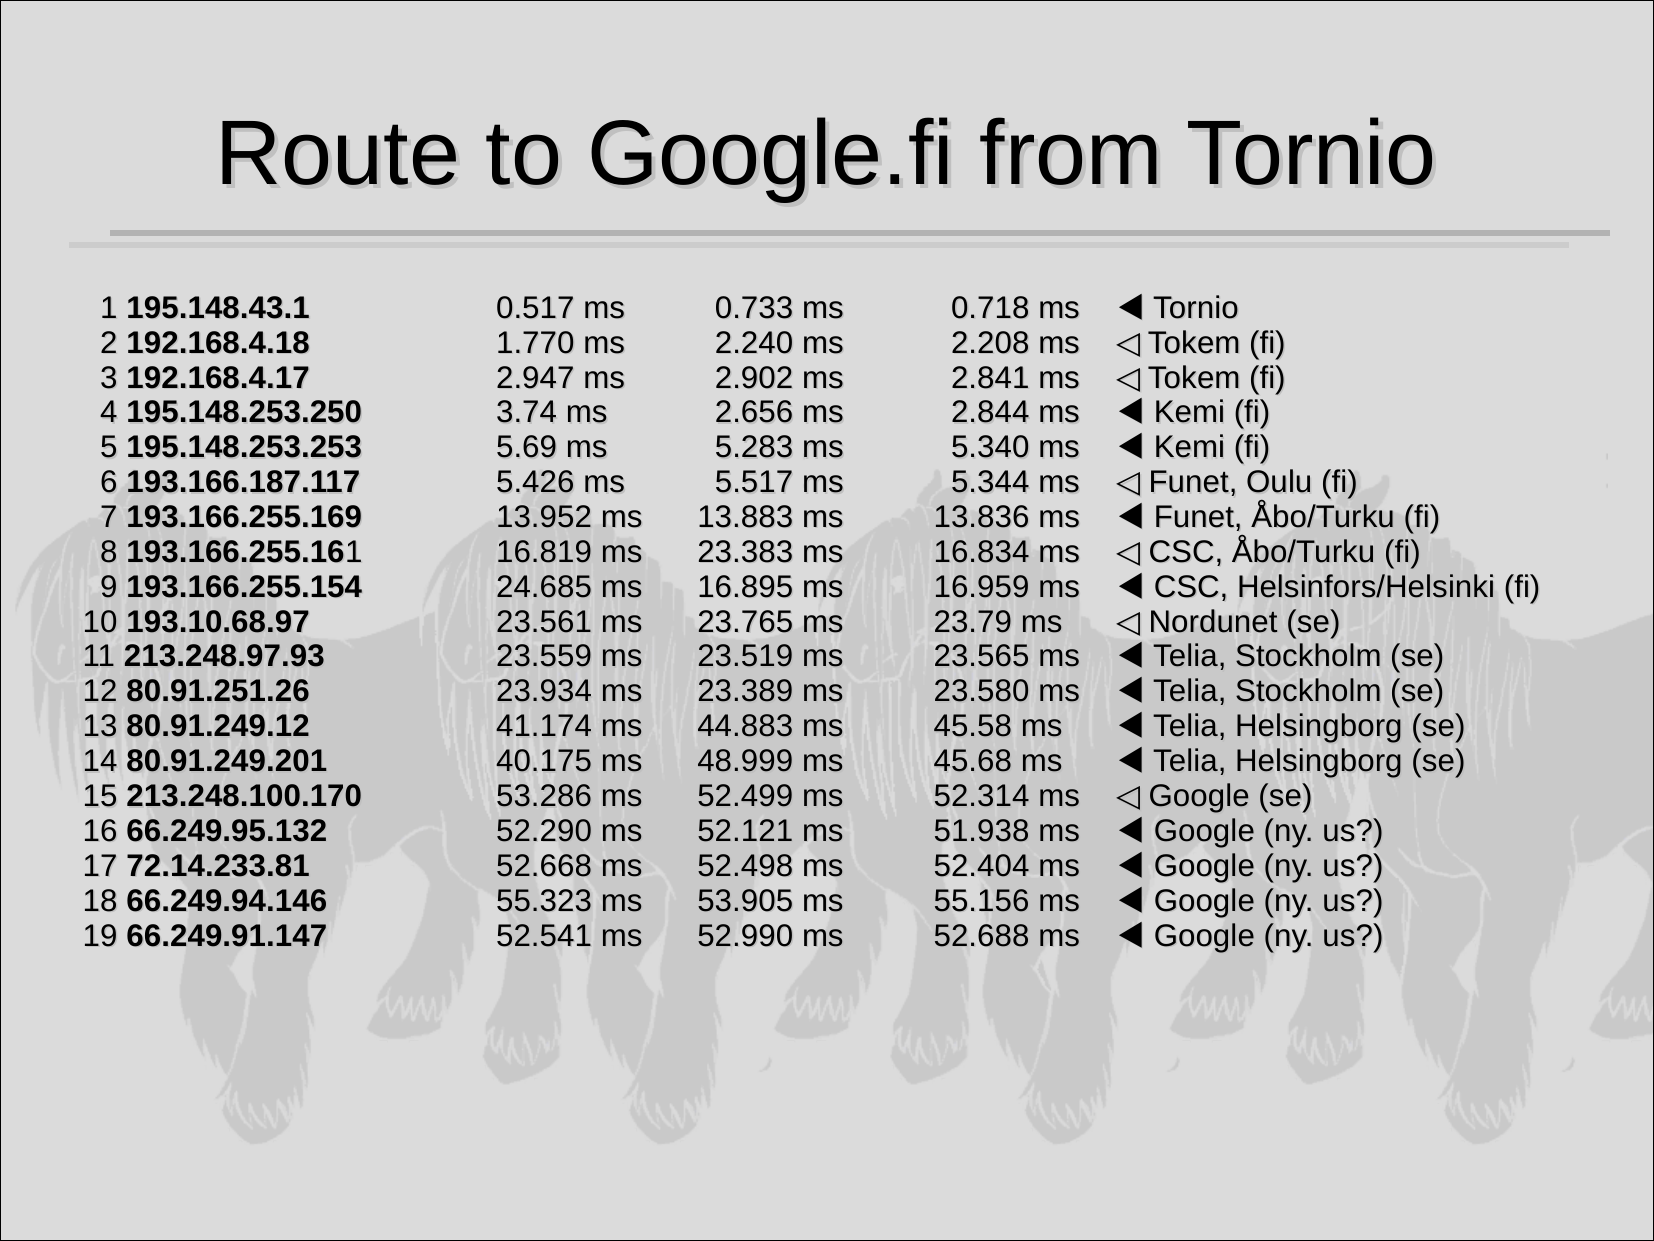

# Route to Google.fi from Tornio
 1 195.148.43.1	0.517 ms	0.733 ms	0.718 ms	◀ Tornio
 2 192.168.4.18	1.770 ms	2.240 ms	2.208 ms	◁ Tokem (fi)
 3 192.168.4.17	2.947 ms	2.902 ms	2.841 ms	◁ Tokem (fi)
 4 195.148.253.250 	3.74 ms 	2.656 ms	2.844 ms	◀ Kemi (fi)
 5 195.148.253.253 	5.69 ms 	5.283 ms	5.340 ms	◀ Kemi (fi)
 6 193.166.187.117 	5.426 ms	5.517 ms	5.344 ms	◁ Funet, Oulu (fi)
 7 193.166.255.169 	13.952 ms 	13.883 ms 	13.836 ms	◀ Funet, Åbo/Turku (fi)
 8 193.166.255.161 	16.819 ms 	23.383 ms 	16.834 ms	◁ CSC, Åbo/Turku (fi)
 9 193.166.255.154 	24.685 ms 	16.895 ms 	16.959 ms	◀ CSC, Helsinfors/Helsinki (fi)
10 193.10.68.97	23.561 ms 	23.765 ms 	23.79 ms	◁ Nordunet (se)
11 213.248.97.93 	23.559 ms 	23.519 ms 	23.565 ms	◀ Telia, Stockholm (se)
12 80.91.251.26	23.934 ms	23.389 ms 	23.580 ms	◀ Telia, Stockholm (se)
13 80.91.249.12	41.174 ms 	44.883 ms 	45.58 ms	◀ Telia, Helsingborg (se)
14 80.91.249.201 	40.175 ms 	48.999 ms 	45.68 ms	◀ Telia, Helsingborg (se)
15 213.248.100.170 	53.286 ms 	52.499 ms 	52.314 ms	◁ Google (se)
16 66.249.95.132 	52.290 ms 	52.121 ms 	51.938 ms	◀ Google (ny. us?)
17 72.14.233.81	52.668 ms 	52.498 ms 	52.404 ms	◀ Google (ny. us?)
18 66.249.94.146 	55.323 ms 	53.905 ms 	55.156 ms	◀ Google (ny. us?)
19 66.249.91.147 	52.541 ms 	52.990 ms 	52.688 ms	◀ Google (ny. us?)